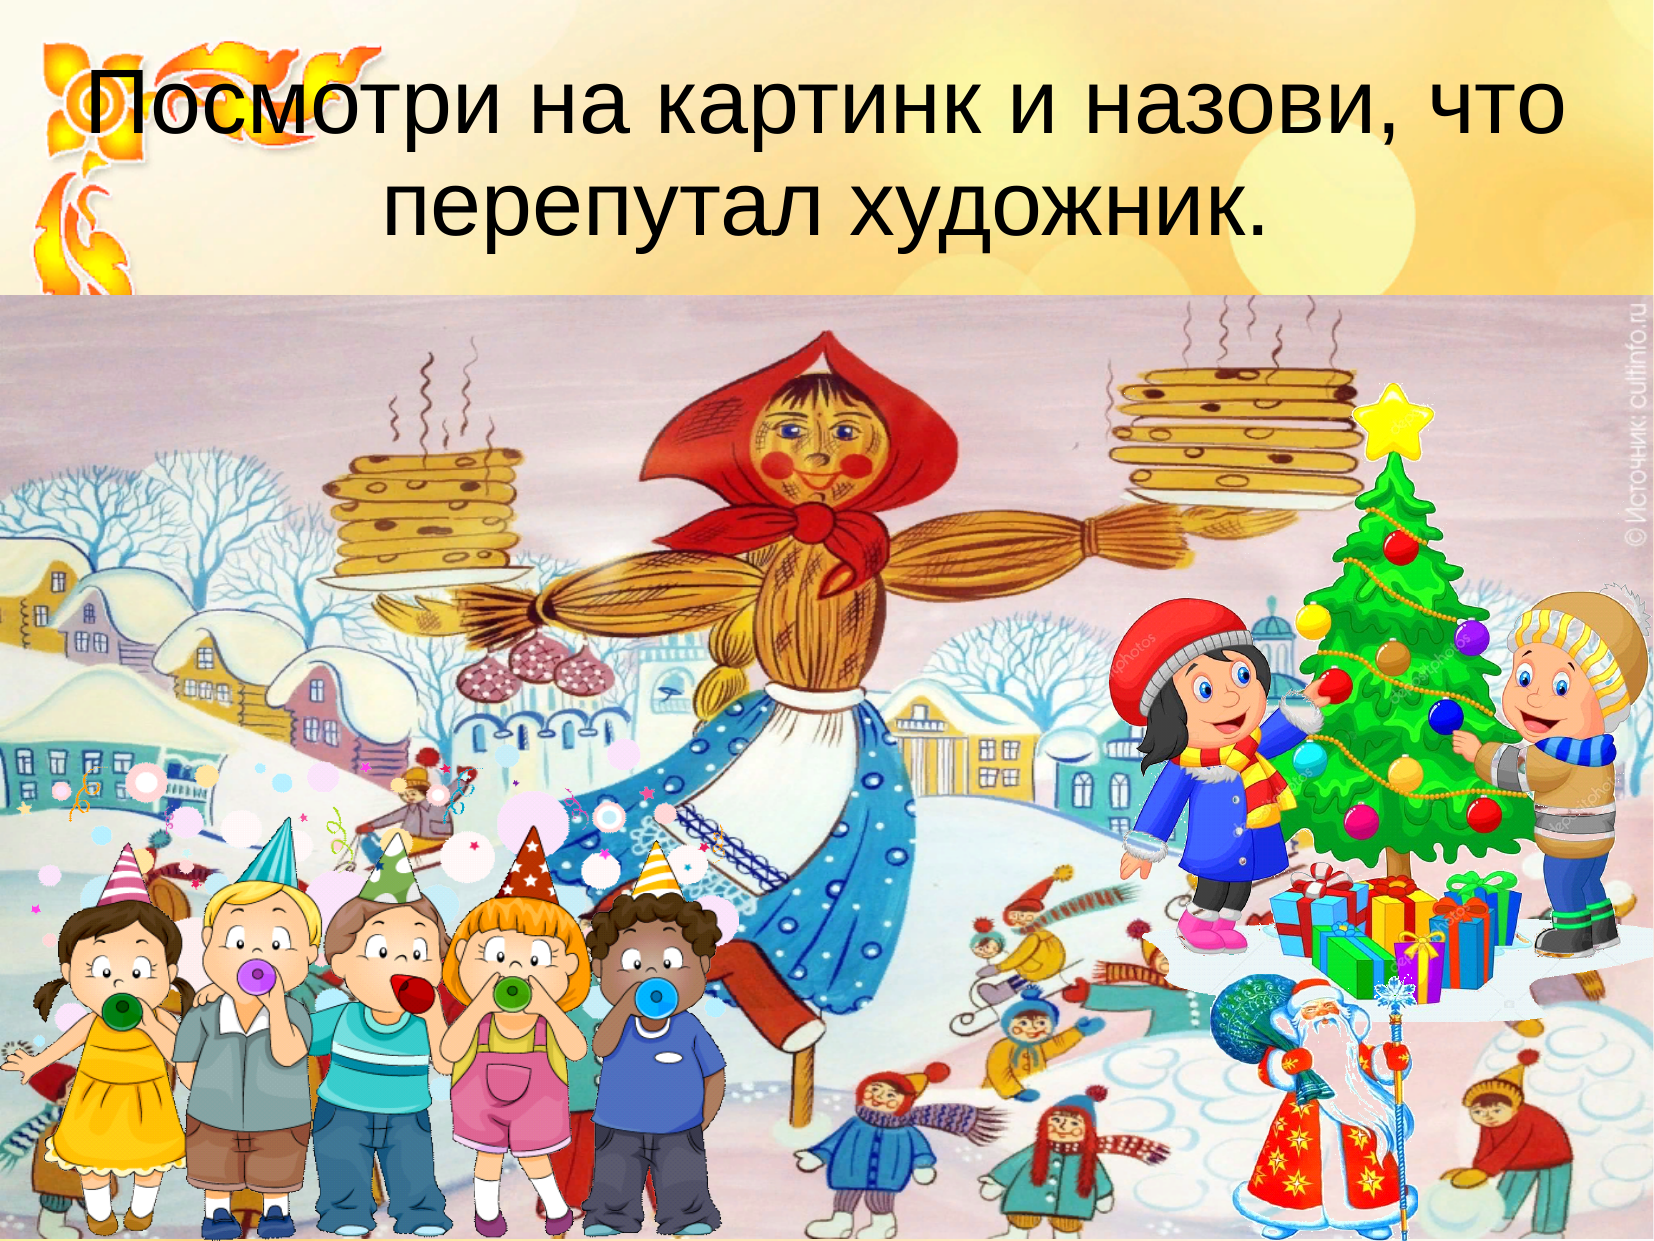

# Посмотри на картинк и назови, что перепутал художник.